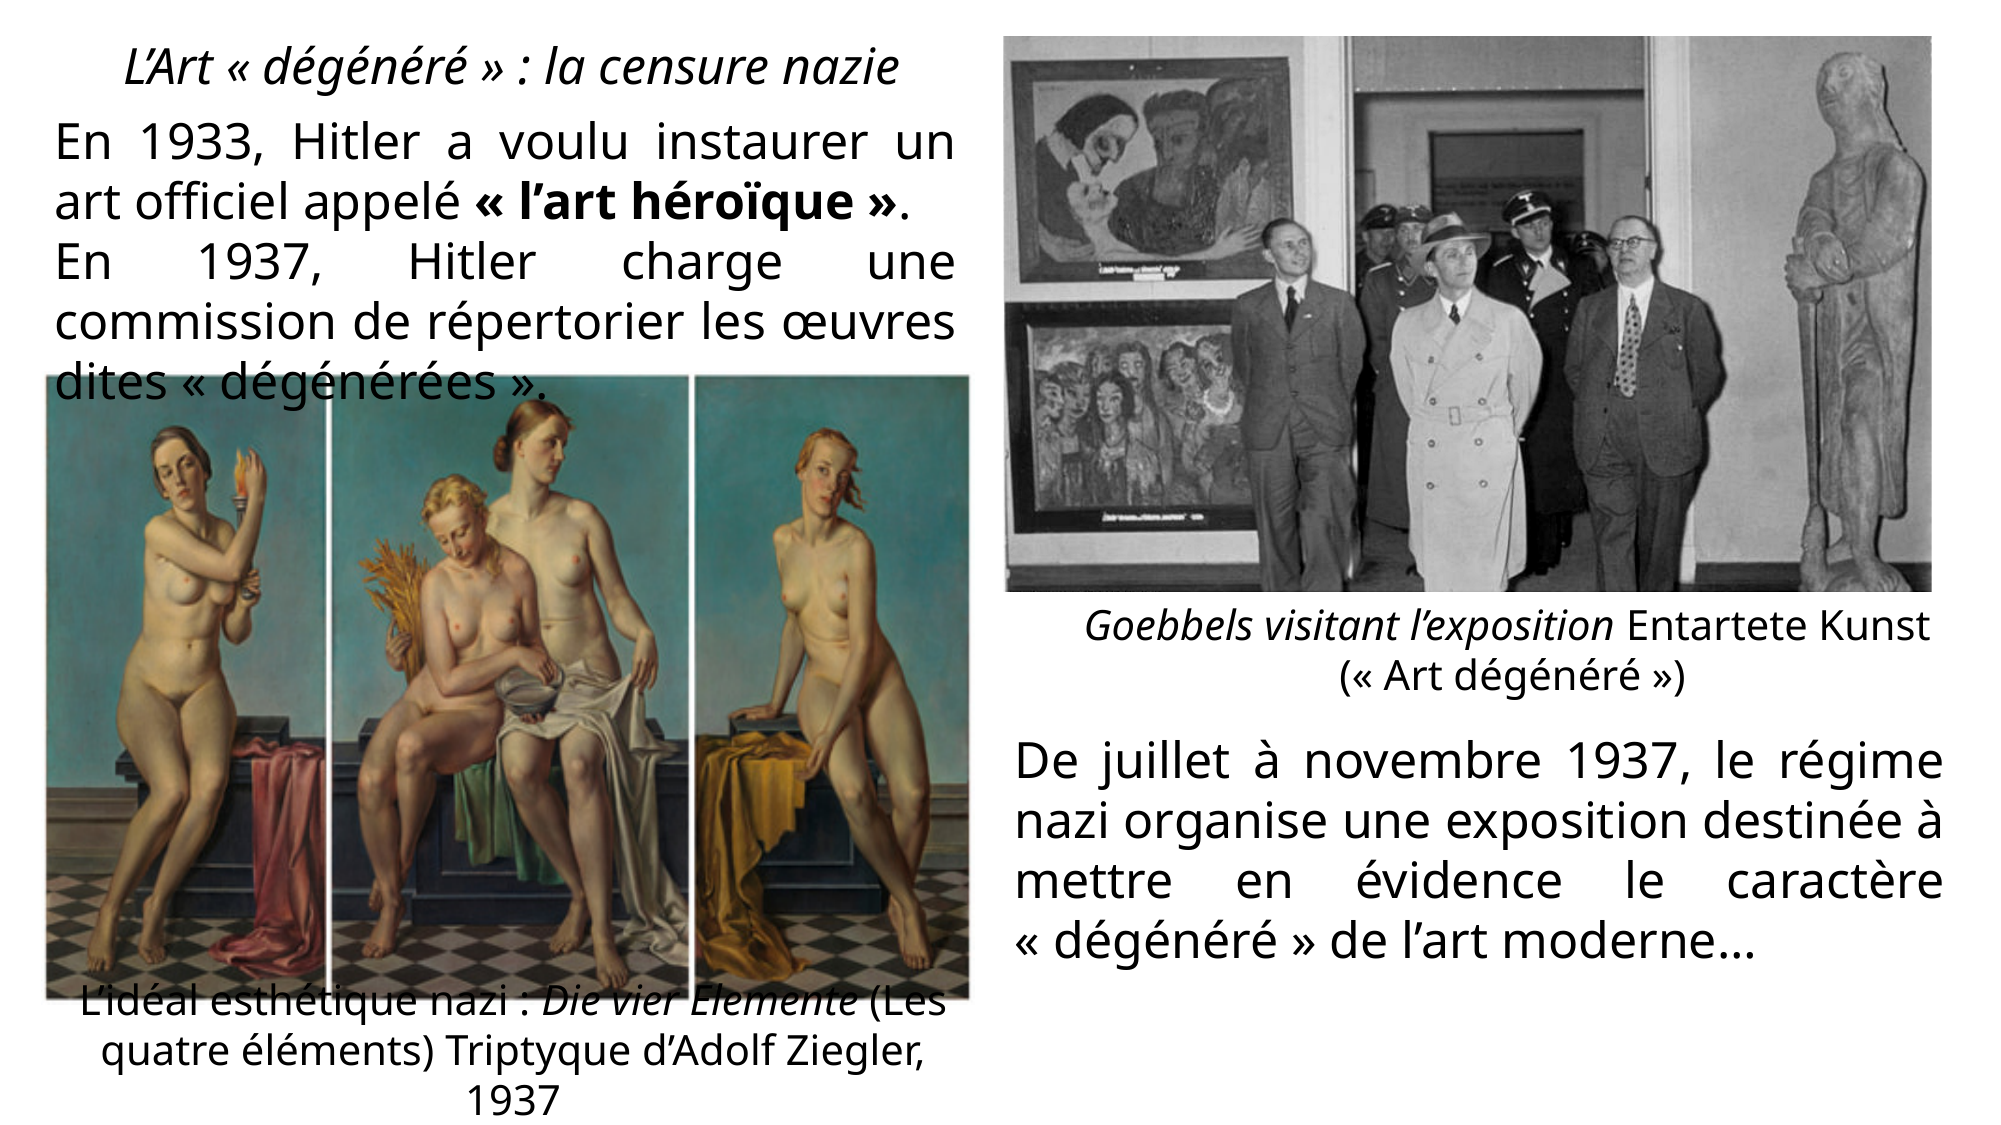

L’Art « dégénéré » : la censure nazie
En 1933, Hitler a voulu instaurer un art officiel appelé « l’art héroïque ».
En 1937, Hitler charge une commission de répertorier les œuvres dites « dégénérées ».
Goebbels visitant l’exposition Entartete Kunst
(« Art dégénéré »)
De juillet à novembre 1937, le régime nazi organise une exposition destinée à mettre en évidence le caractère « dégénéré » de l’art moderne…
L’idéal esthétique nazi : Die vier Elemente (Les quatre éléments) Triptyque d’Adolf Ziegler, 1937